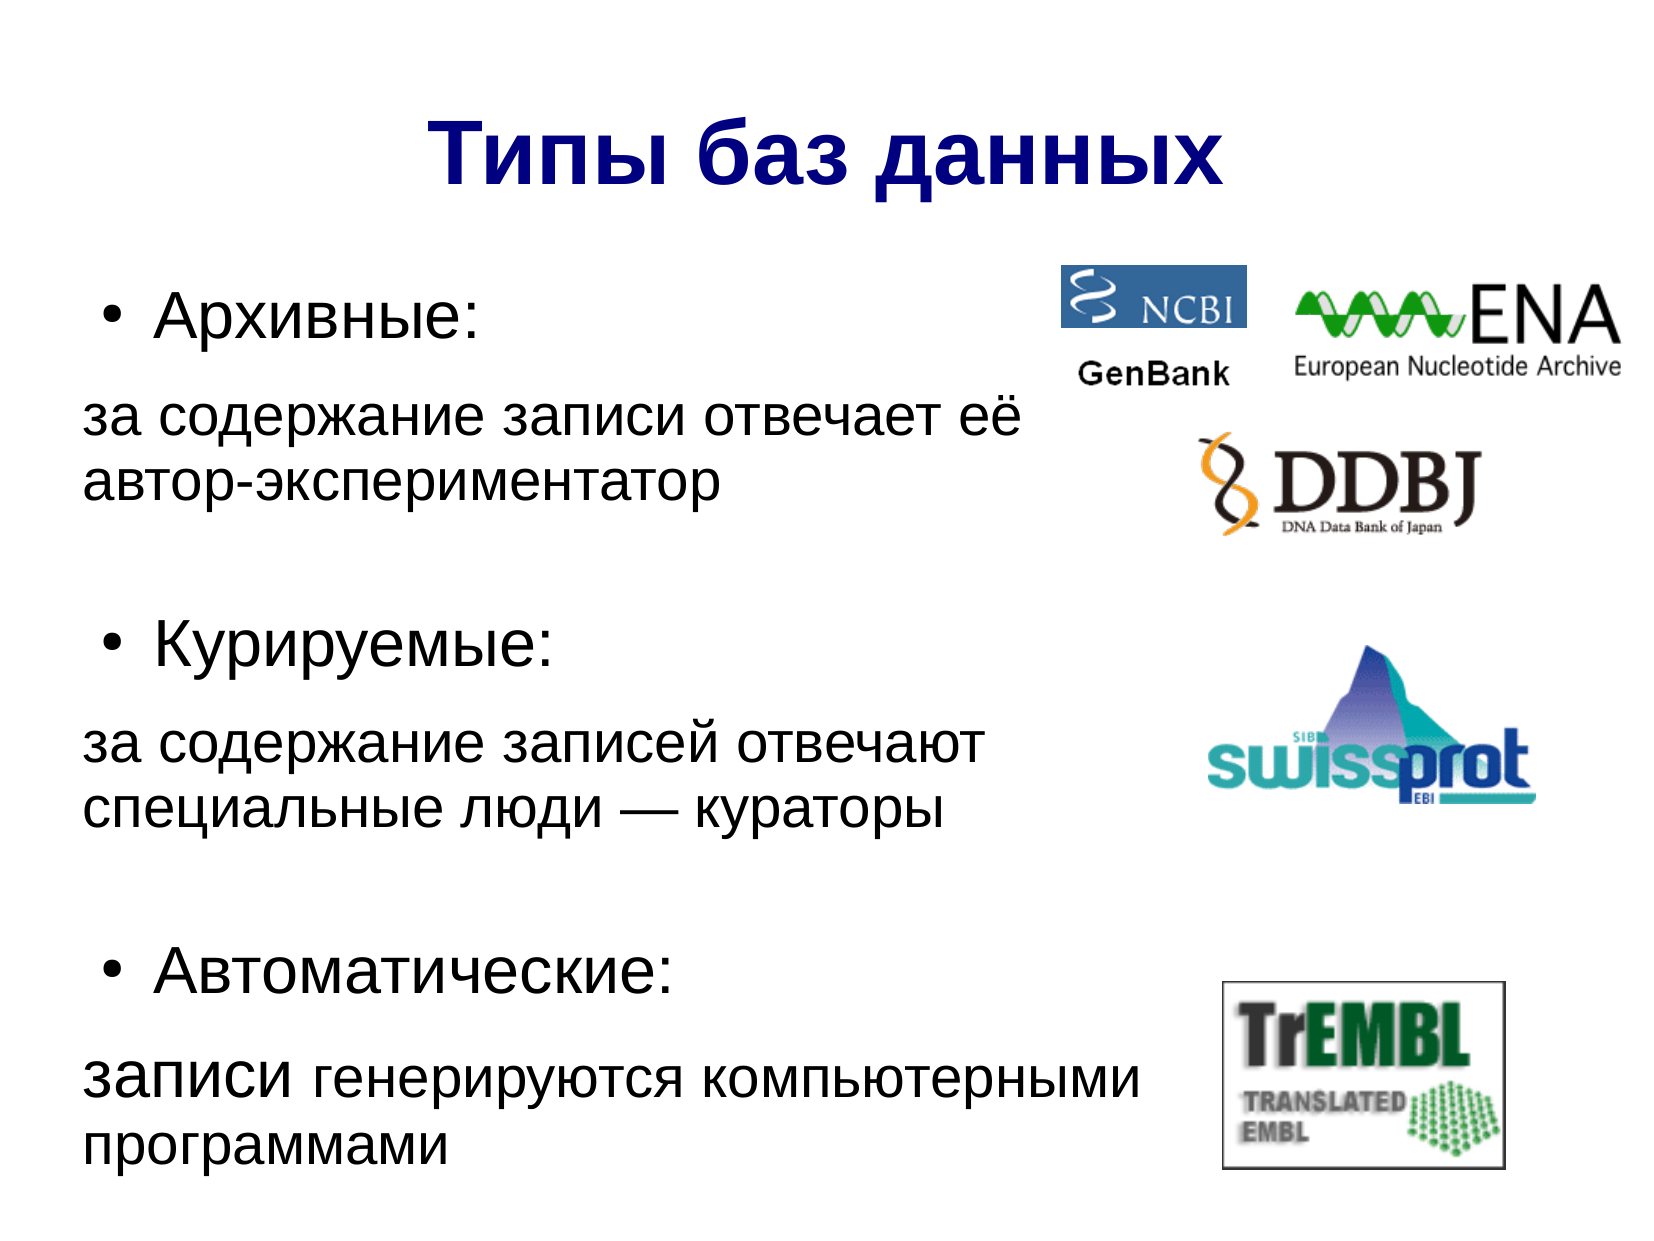

# Типы баз данных
Архивные:
за содержание записи отвечает её автор-экспериментатор
Курируемые:
за содержание записей отвечают специальные люди — кураторы
Автоматические:
записи генерируются компьютерными программами